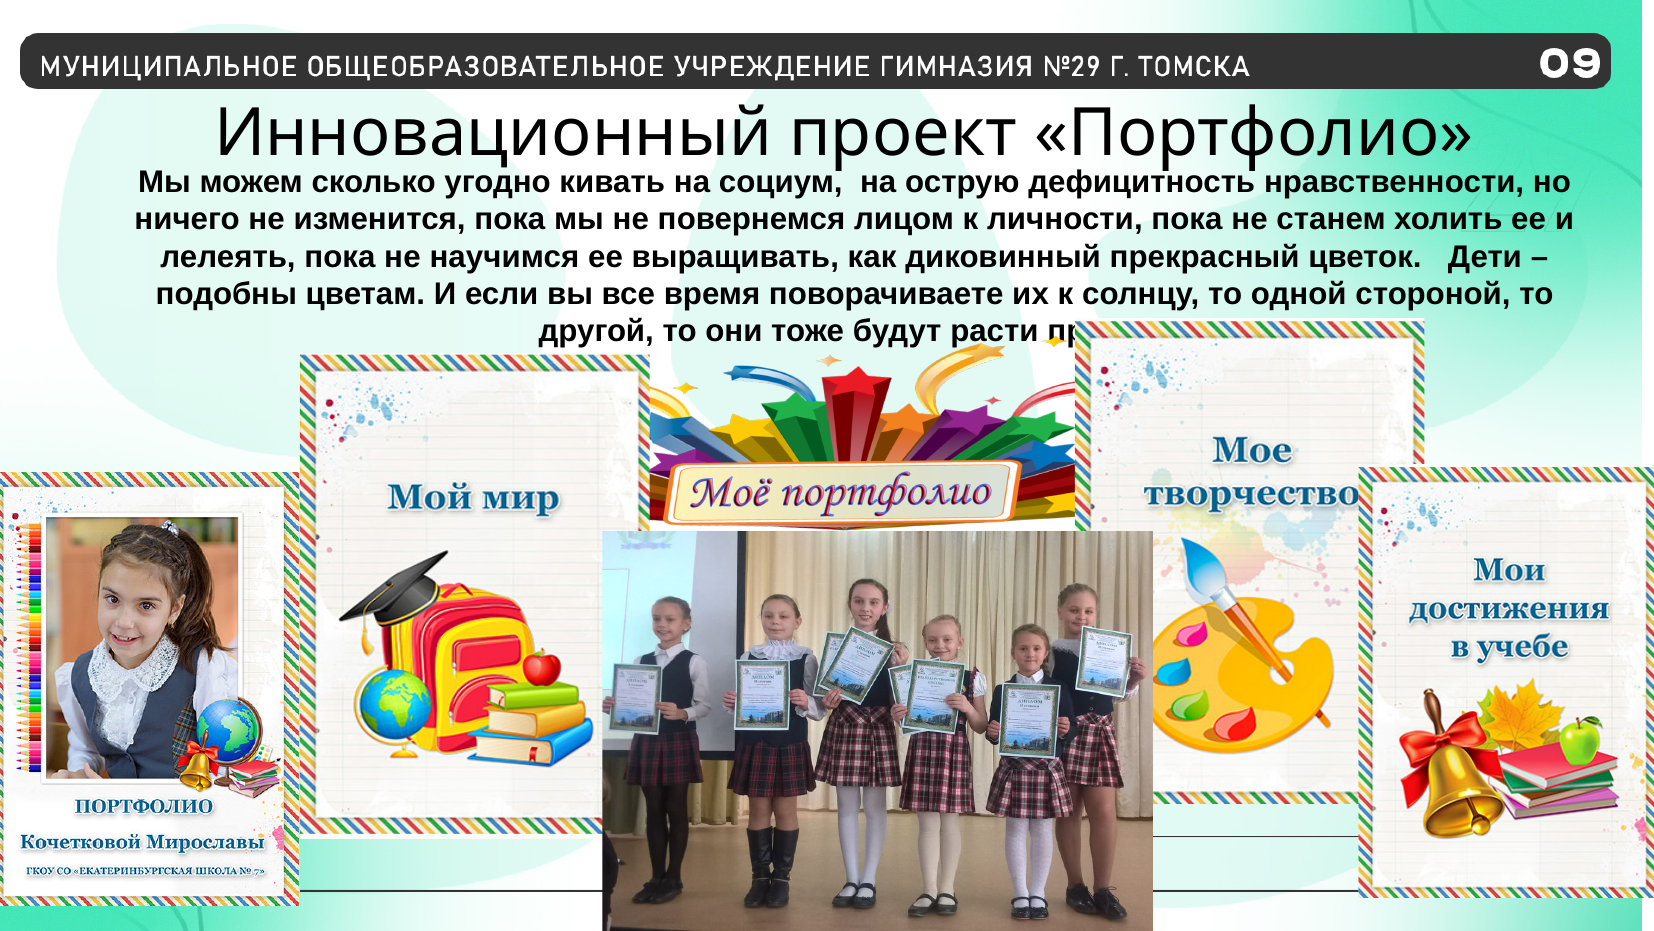

#
Инновационный проект «Портфолио»
Мы можем сколько угодно кивать на социум,  на острую дефицитность нравственности, но ничего не изменится, пока мы не повернемся лицом к личности, пока не станем холить ее и лелеять, пока не научимся ее выращивать, как диковинный прекрасный цветок.   Дети – подобны цветам. И если вы все время поворачиваете их к солнцу, то одной стороной, то другой, то они тоже будут расти прямо...